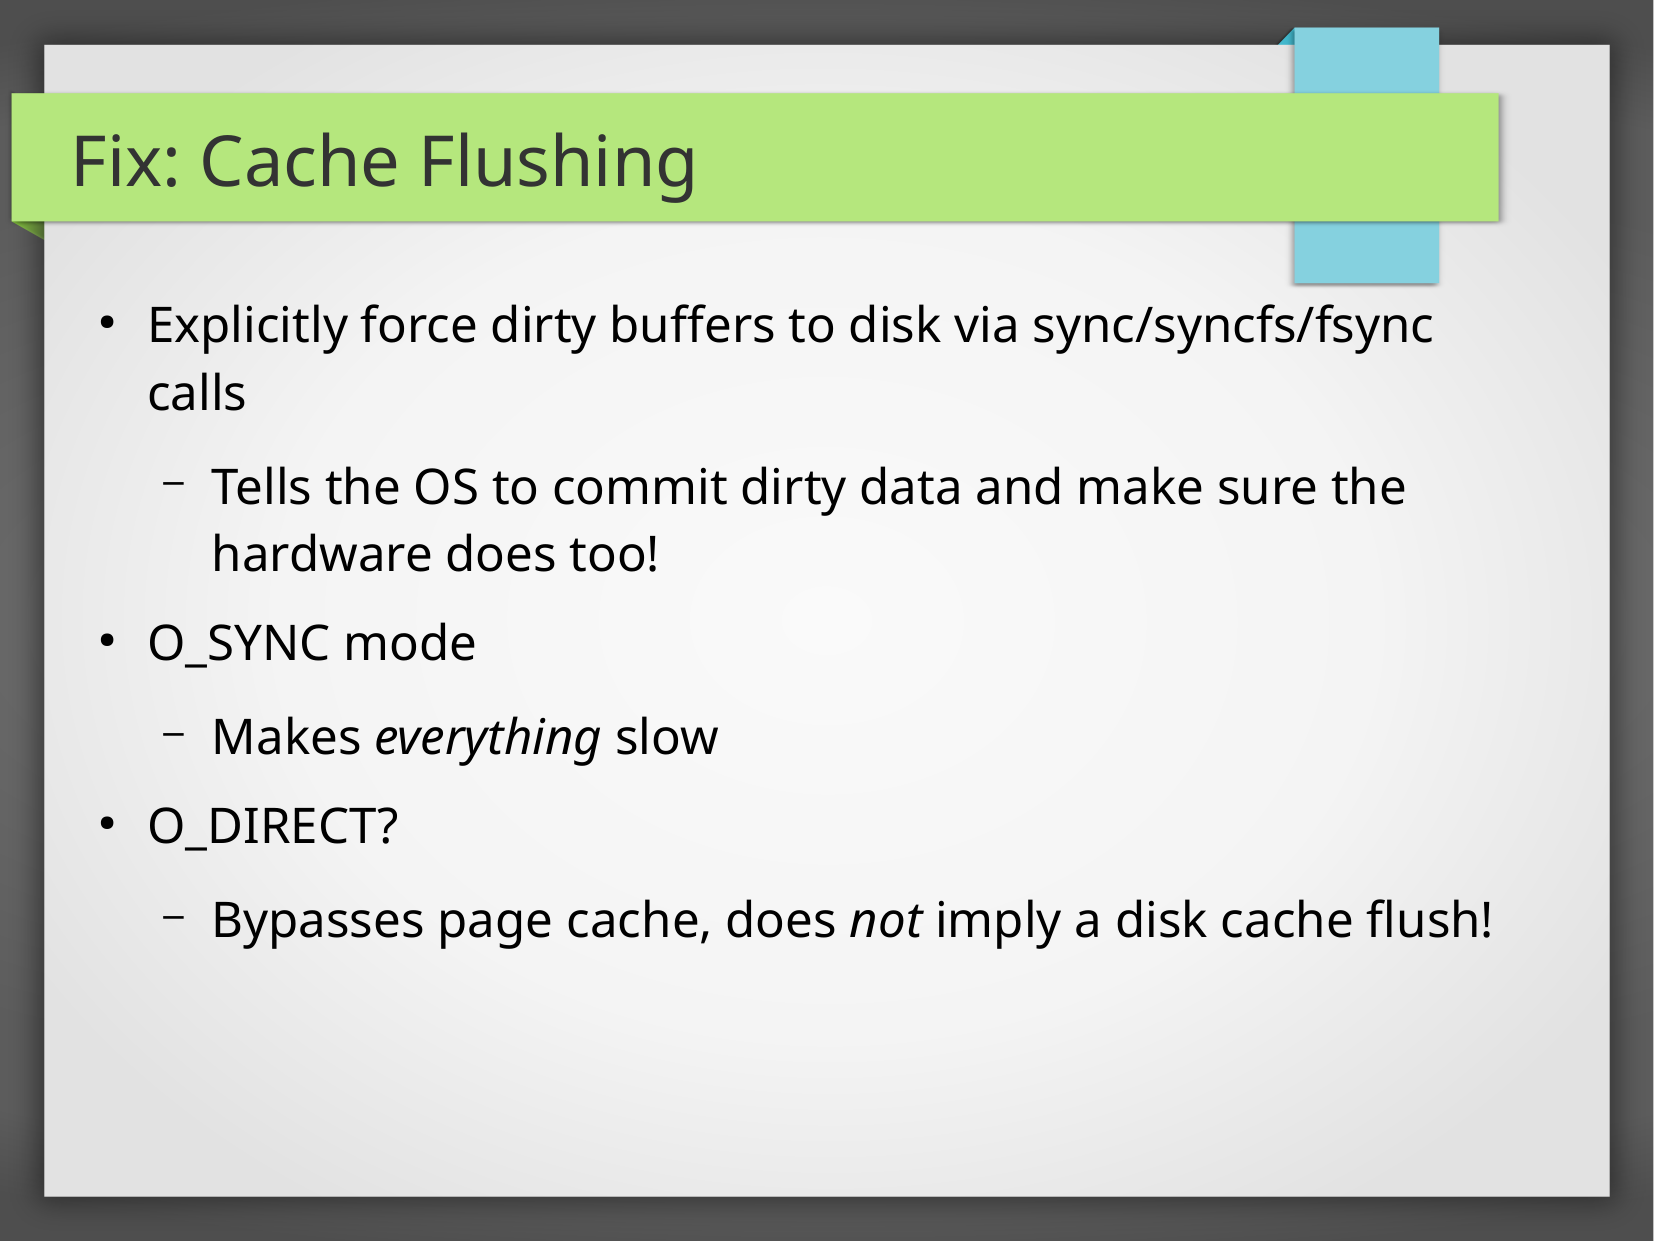

# Fix: Cache Flushing
Explicitly force dirty buffers to disk via sync/syncfs/fsync calls
Tells the OS to commit dirty data and make sure the hardware does too!
O_SYNC mode
Makes everything slow
O_DIRECT?
Bypasses page cache, does not imply a disk cache flush!